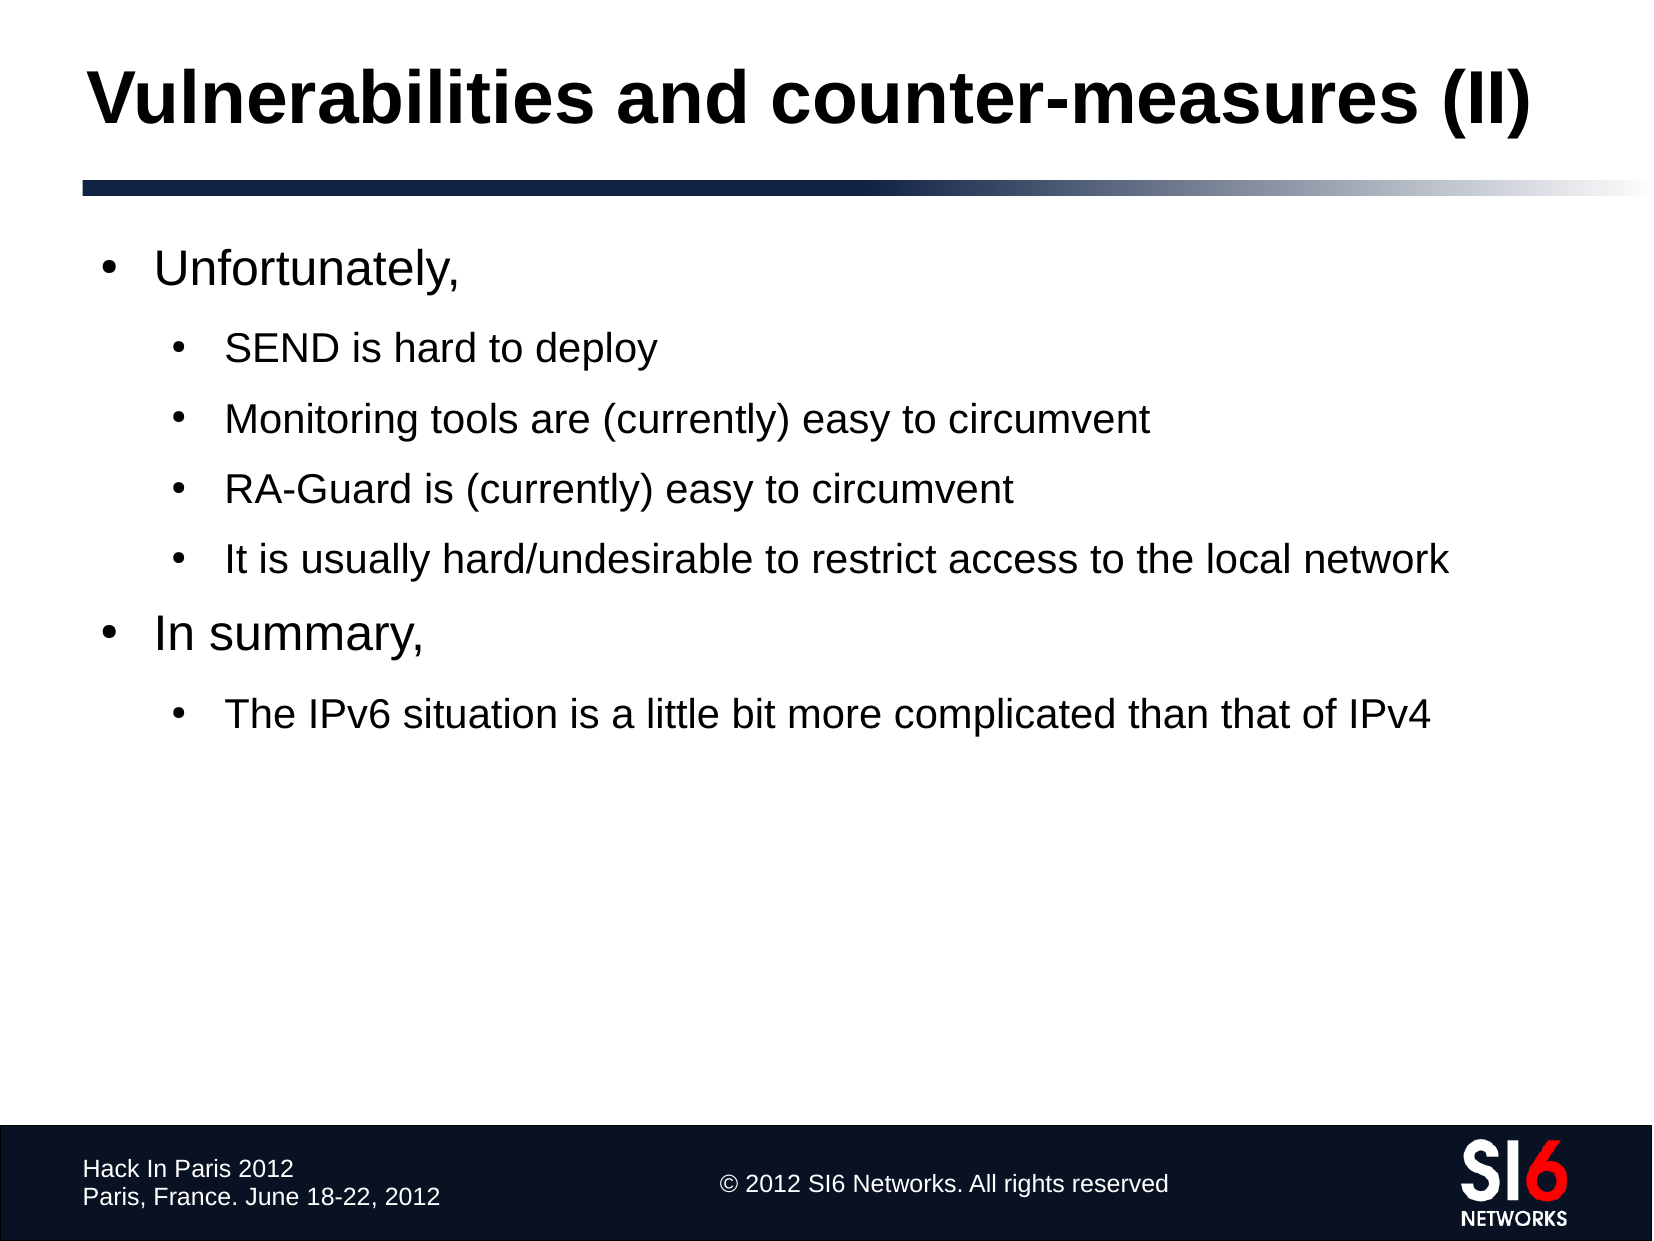

# Vulnerabilities and counter-measures (II)
Unfortunately,
SEND is hard to deploy
Monitoring tools are (currently) easy to circumvent
RA-Guard is (currently) easy to circumvent
It is usually hard/undesirable to restrict access to the local network
In summary,
The IPv6 situation is a little bit more complicated than that of IPv4
Congreso de Seguridad en Computo 2011